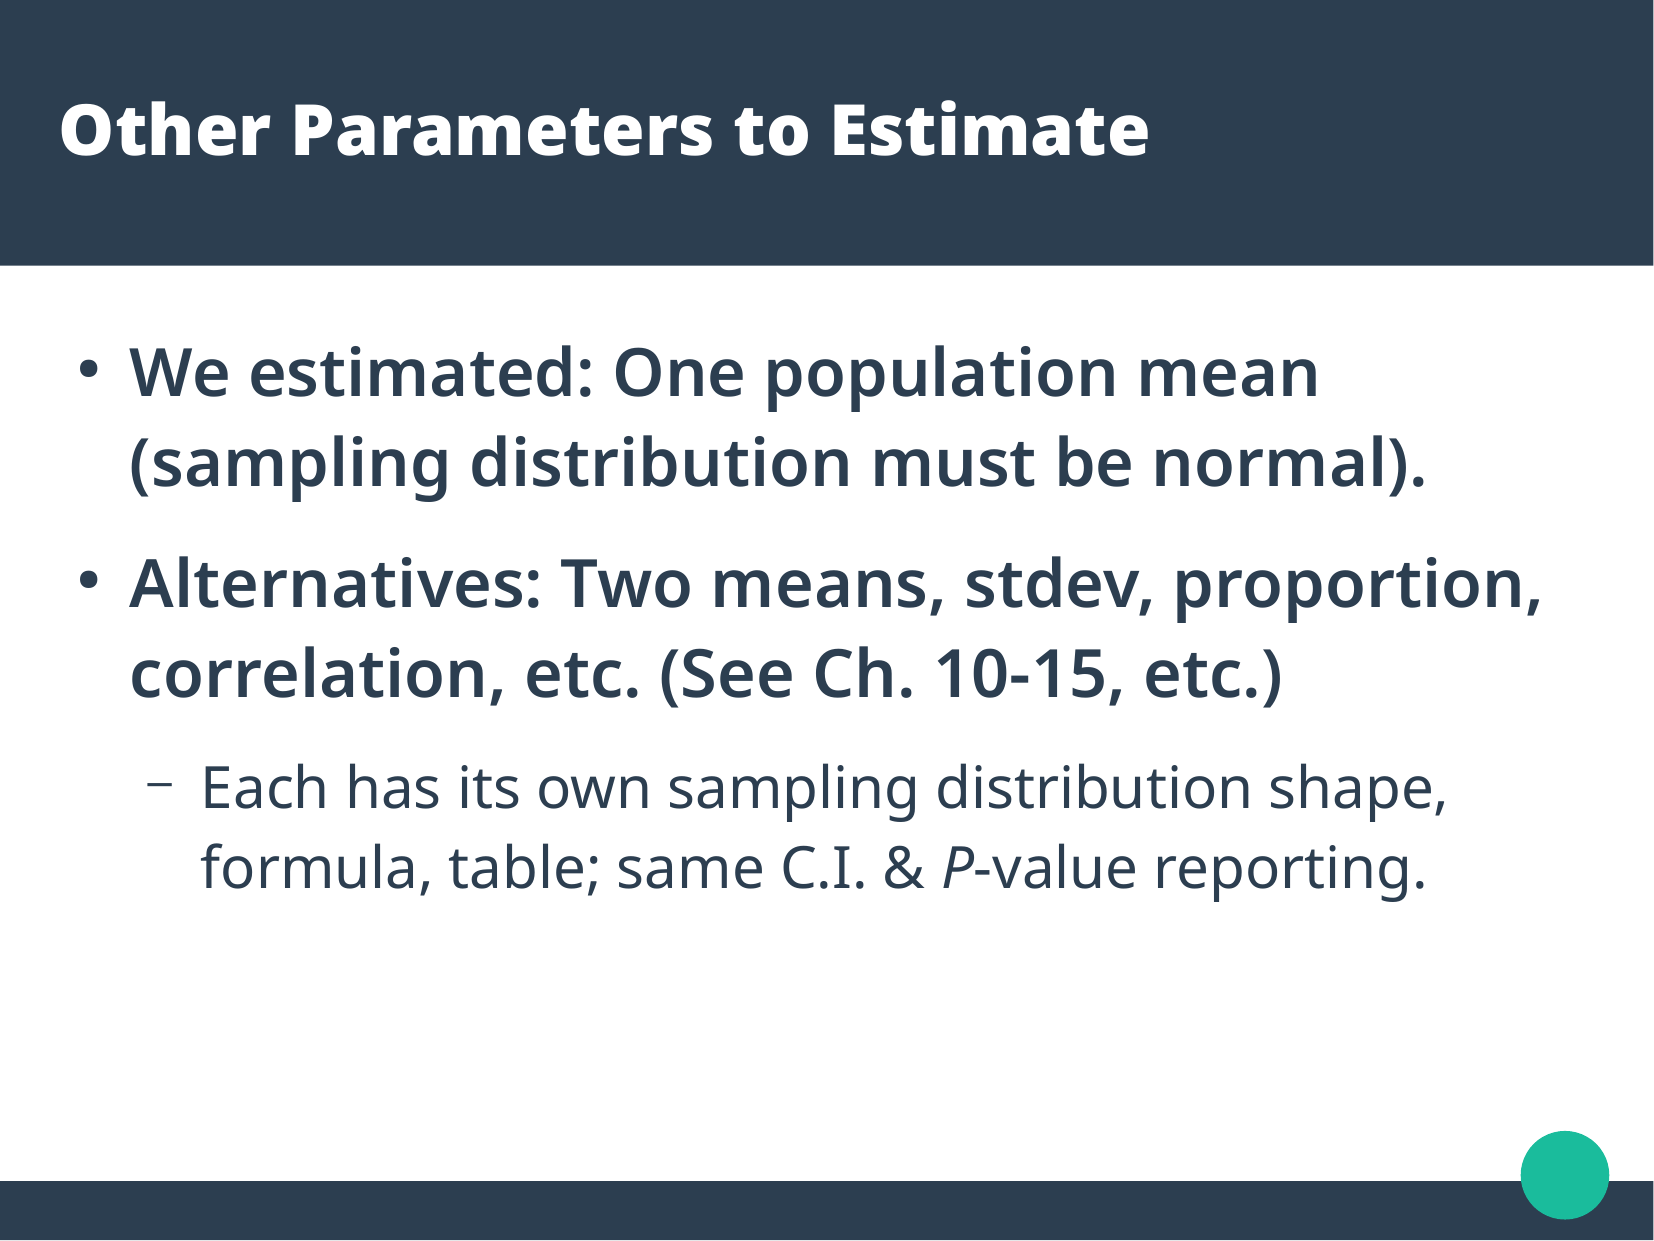

# Other Parameters to Estimate
We estimated: One population mean (sampling distribution must be normal).
Alternatives: Two means, stdev, proportion, correlation, etc. (See Ch. 10-15, etc.)
Each has its own sampling distribution shape, formula, table; same C.I. & P-value reporting.